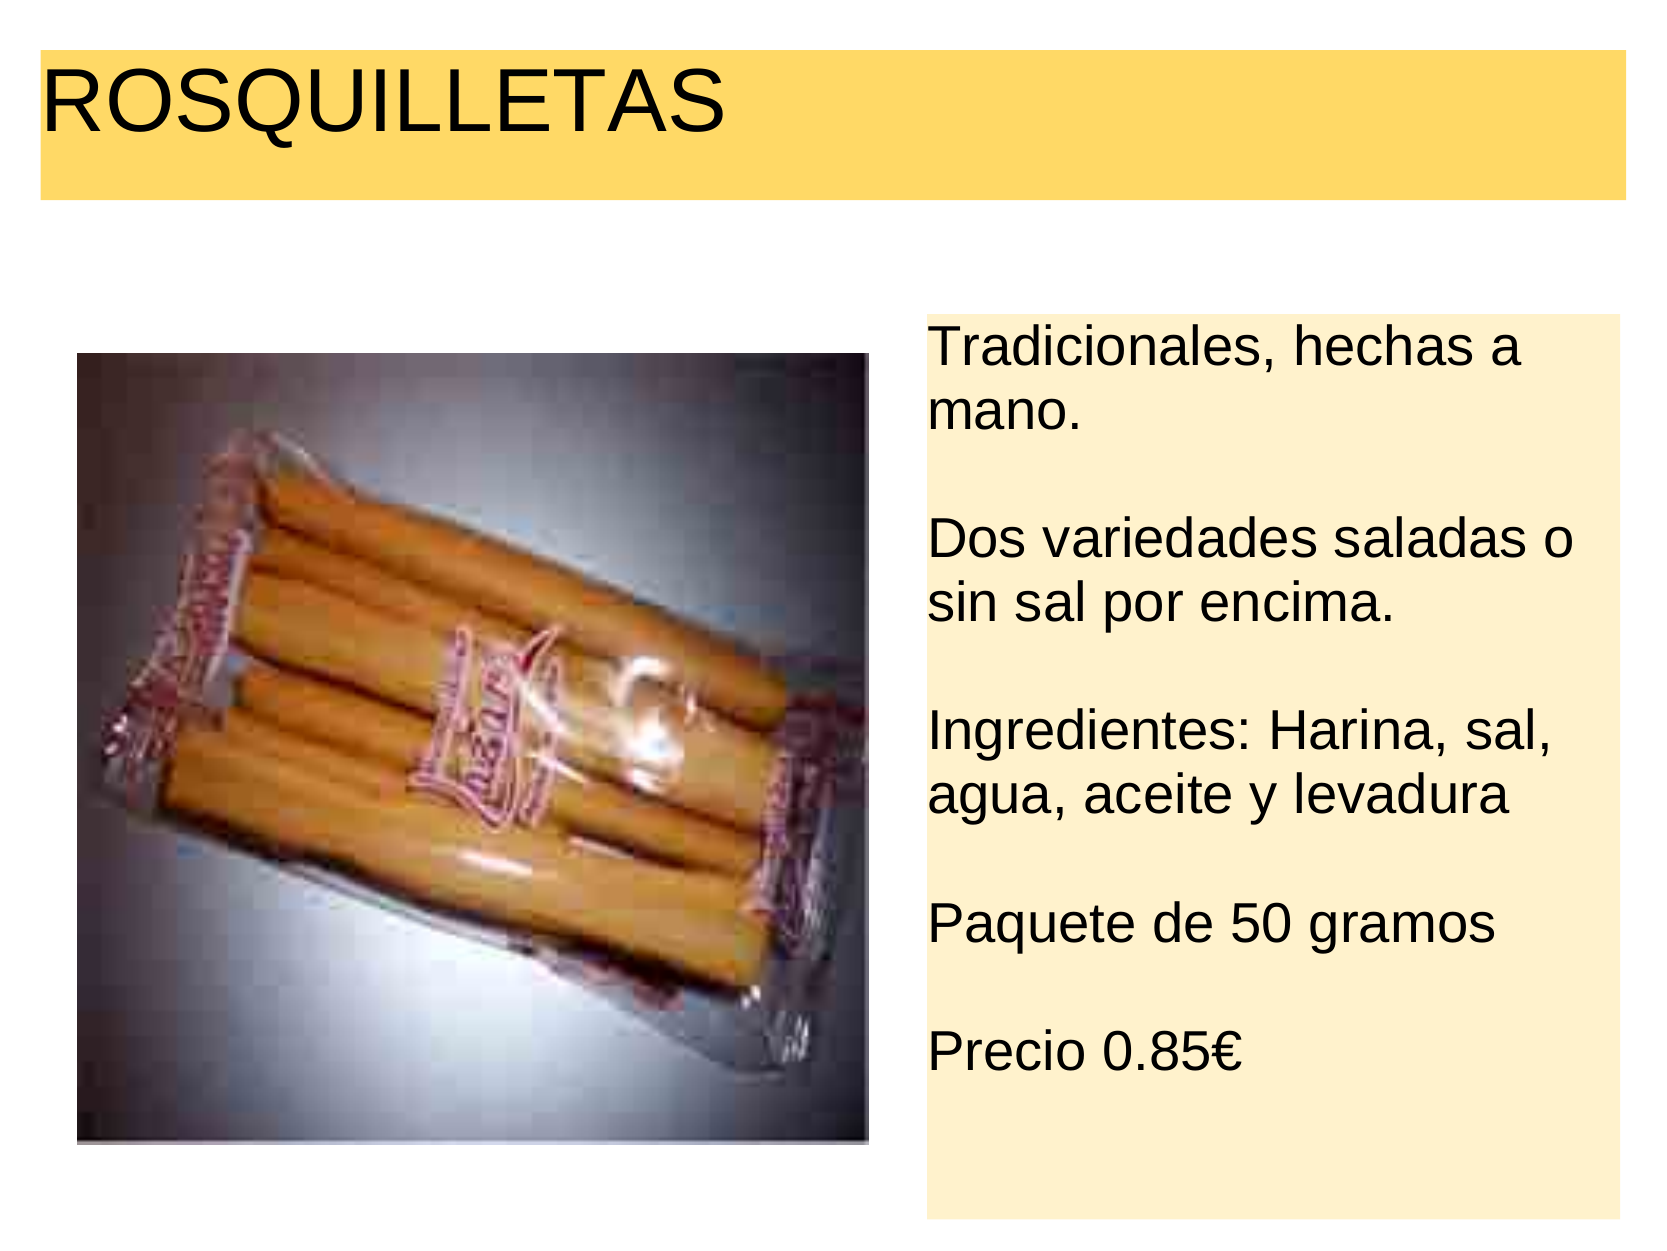

# ROSQUILLETAS
Tradicionales, hechas a mano.
Dos variedades saladas o sin sal por encima.
Ingredientes: Harina, sal, agua, aceite y levadura
Paquete de 50 gramos
Precio 0.85€